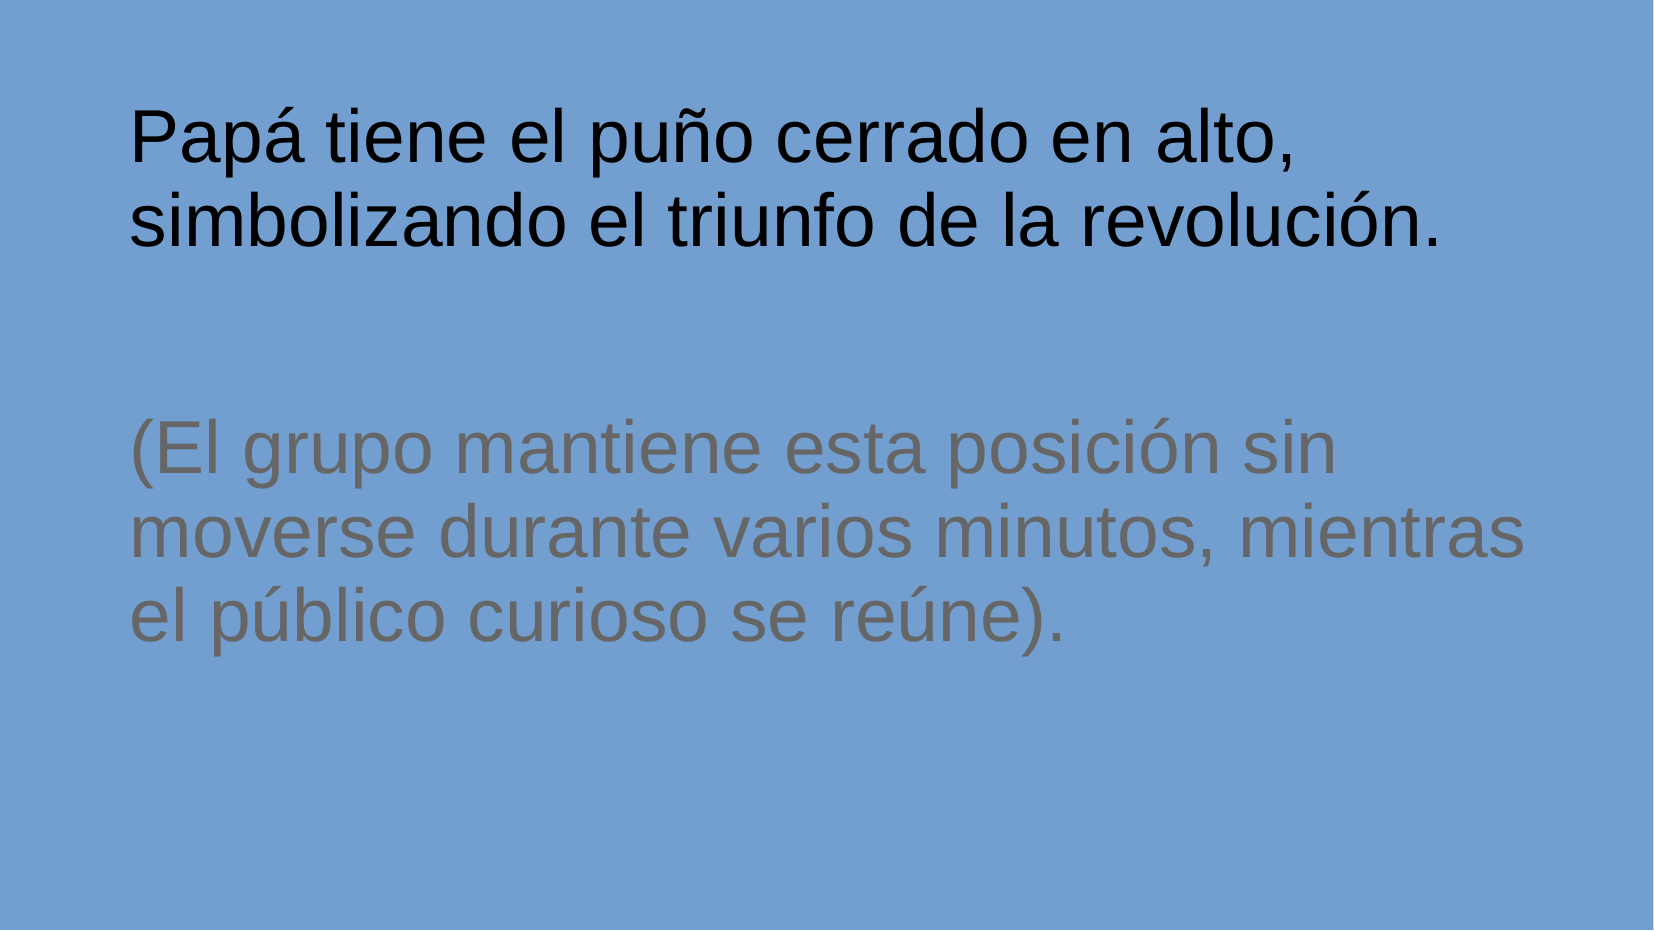

# Papá tiene el puño cerrado en alto, simbolizando el triunfo de la revolución.
(El grupo mantiene esta posición sin moverse durante varios minutos, mientras el público curioso se reúne).